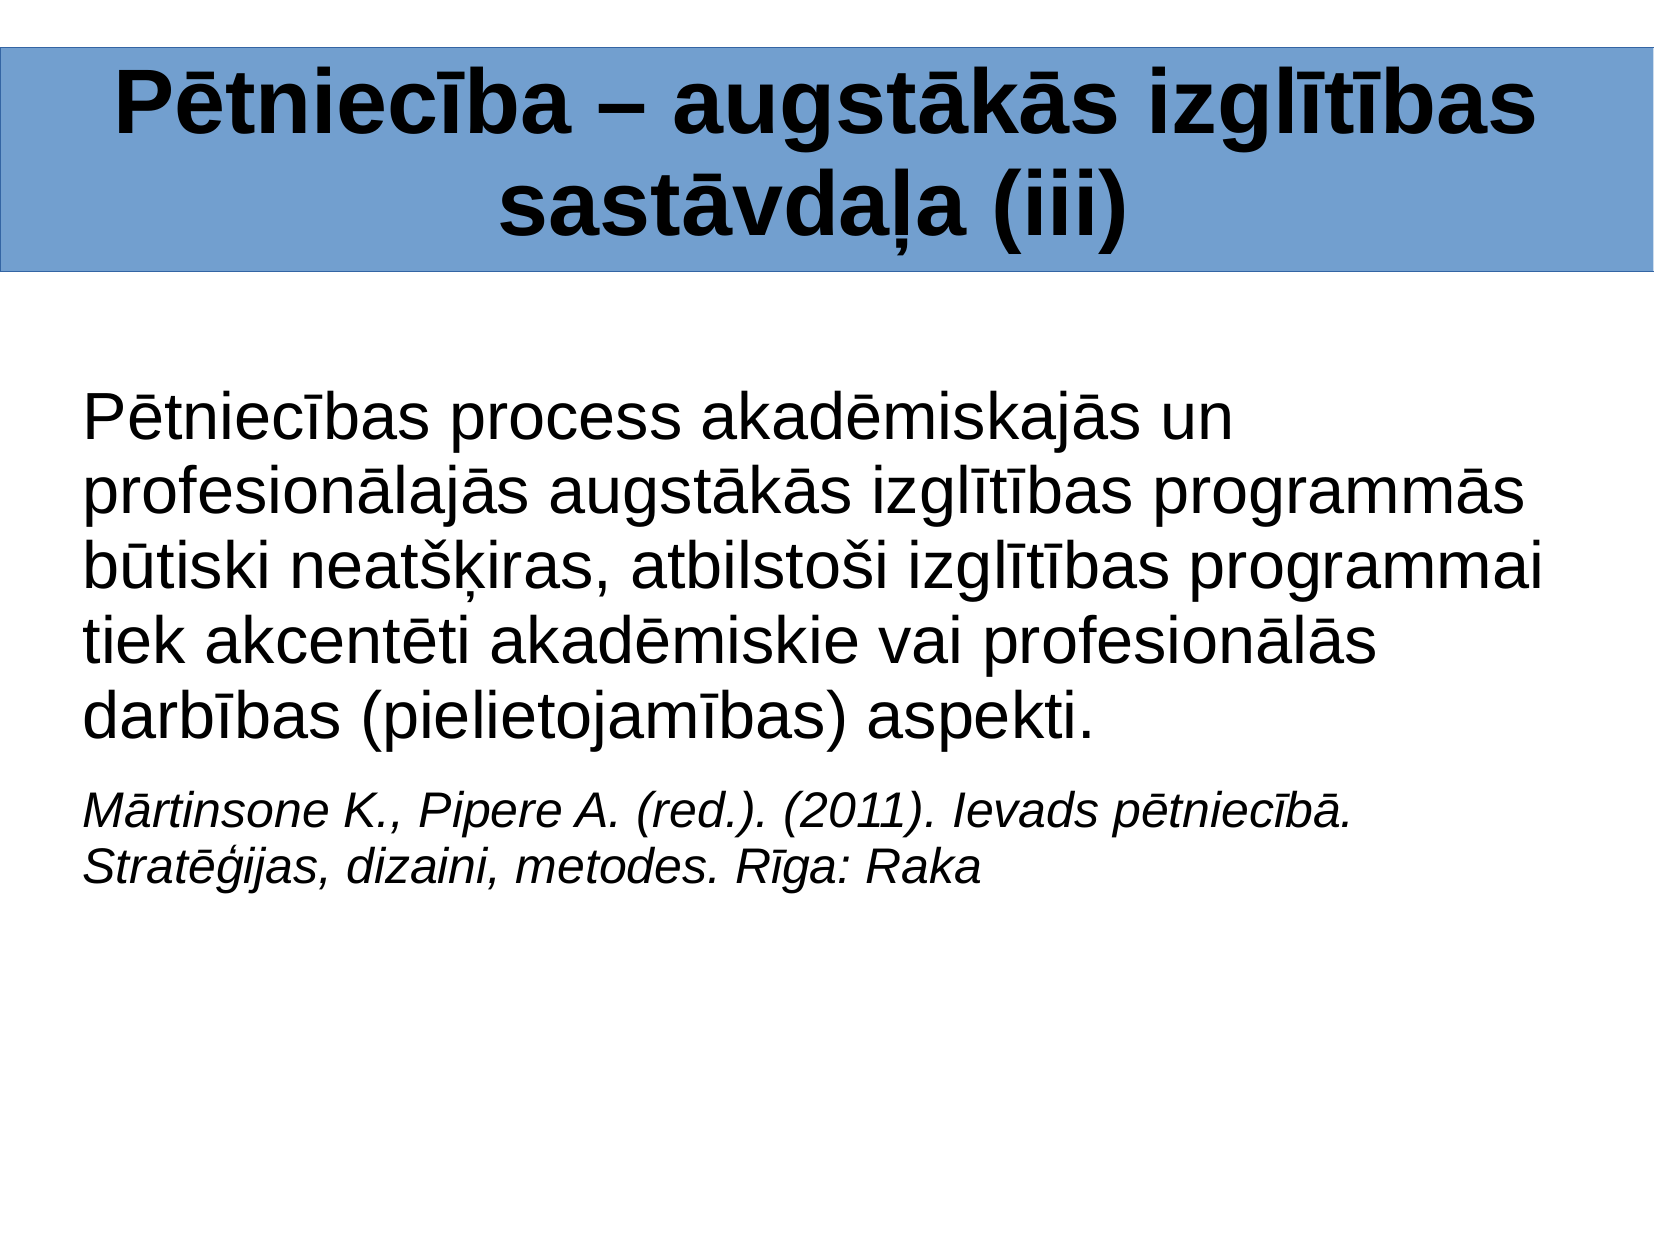

# Pētniecība – augstākās izglītības sastāvdaļa (iii)
Pētniecības process akadēmiskajās un profesionālajās augstākās izglītības programmās būtiski neatšķiras, atbilstoši izglītības programmai tiek akcentēti akadēmiskie vai profesionālās darbības (pielietojamības) aspekti.
Mārtinsone K., Pipere A. (red.). (2011). Ievads pētniecībā. Stratēģijas, dizaini, metodes. Rīga: Raka